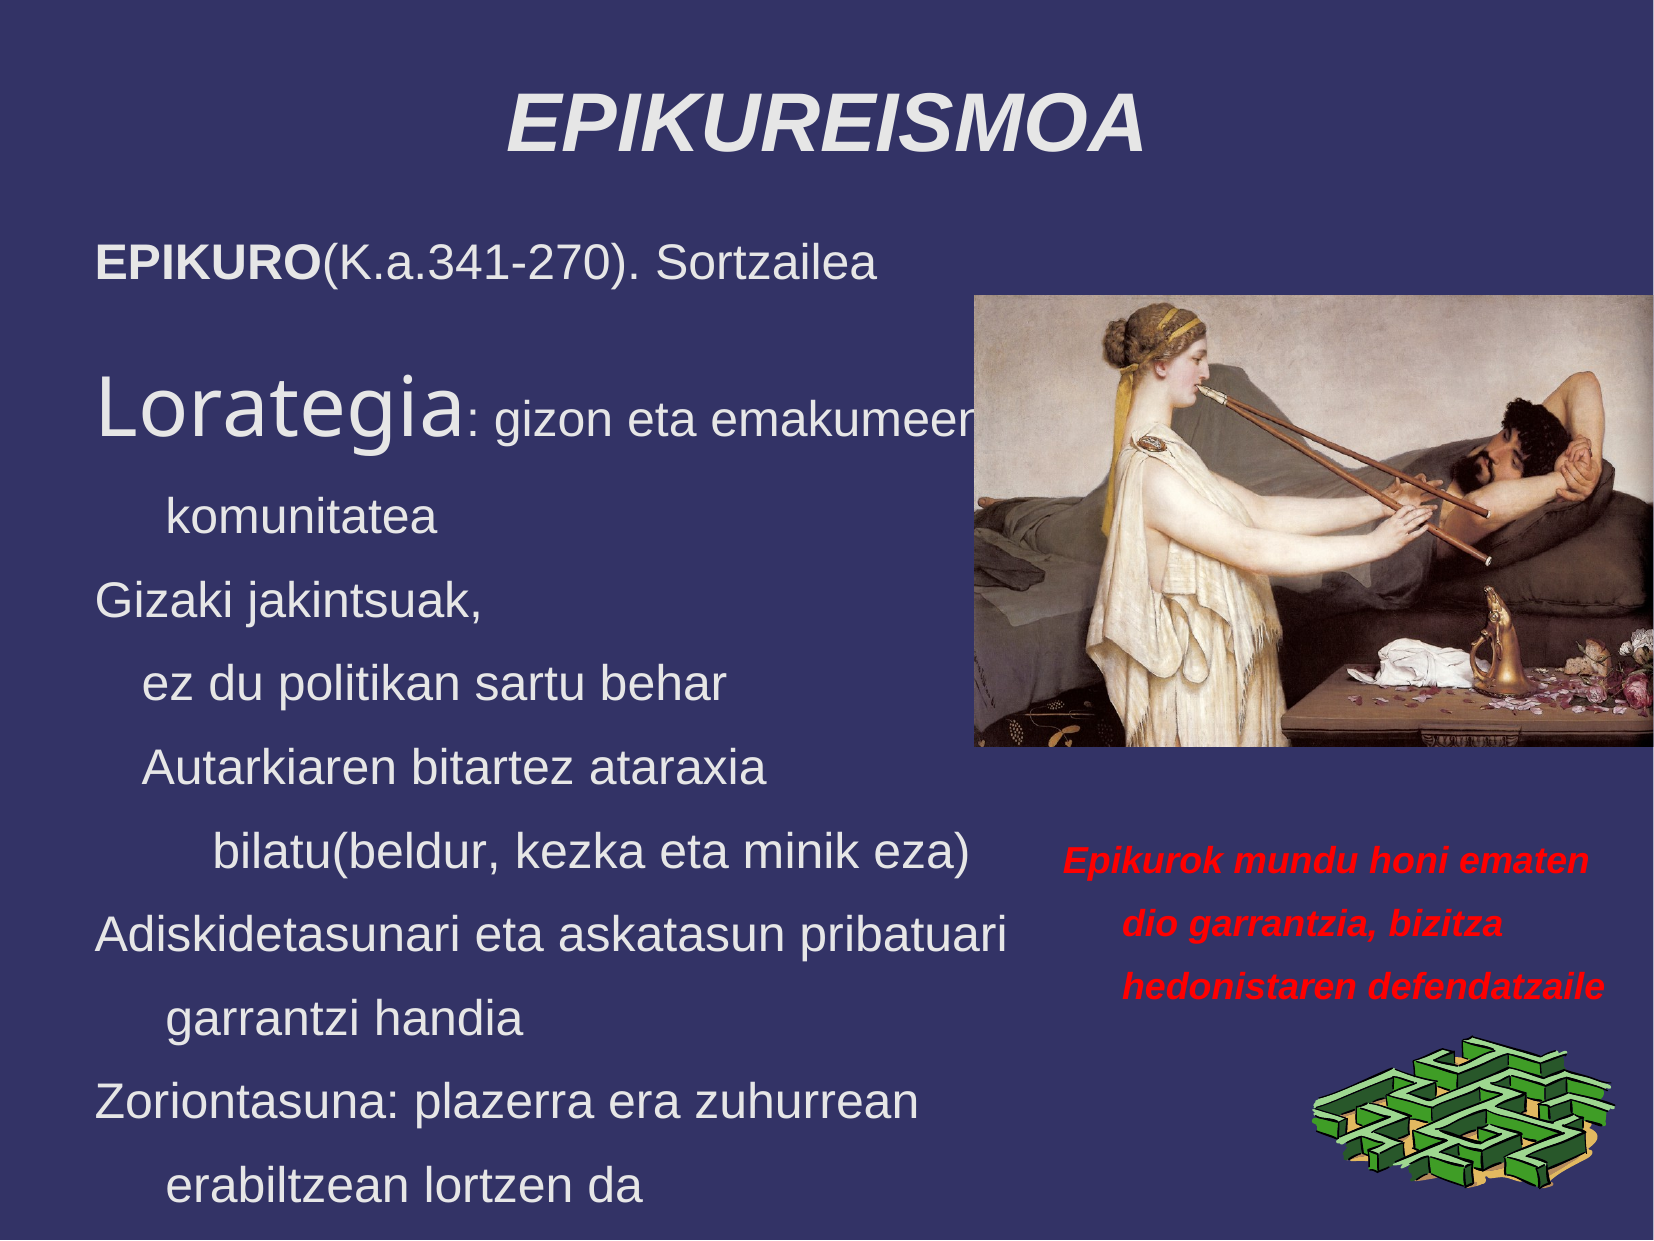

# EPIKUREISMOA
EPIKURO(K.a.341-270). Sortzailea
Lorategia: gizon eta emakumeen komunitatea
Gizaki jakintsuak,
ez du politikan sartu behar
Autarkiaren bitartez ataraxia bilatu(beldur, kezka eta minik eza)
Adiskidetasunari eta askatasun pribatuari garrantzi handia
Zoriontasuna: plazerra era zuhurrean erabiltzean lortzen da
Epikurok mundu honi ematen dio garrantzia, bizitza hedonistaren defendatzaile